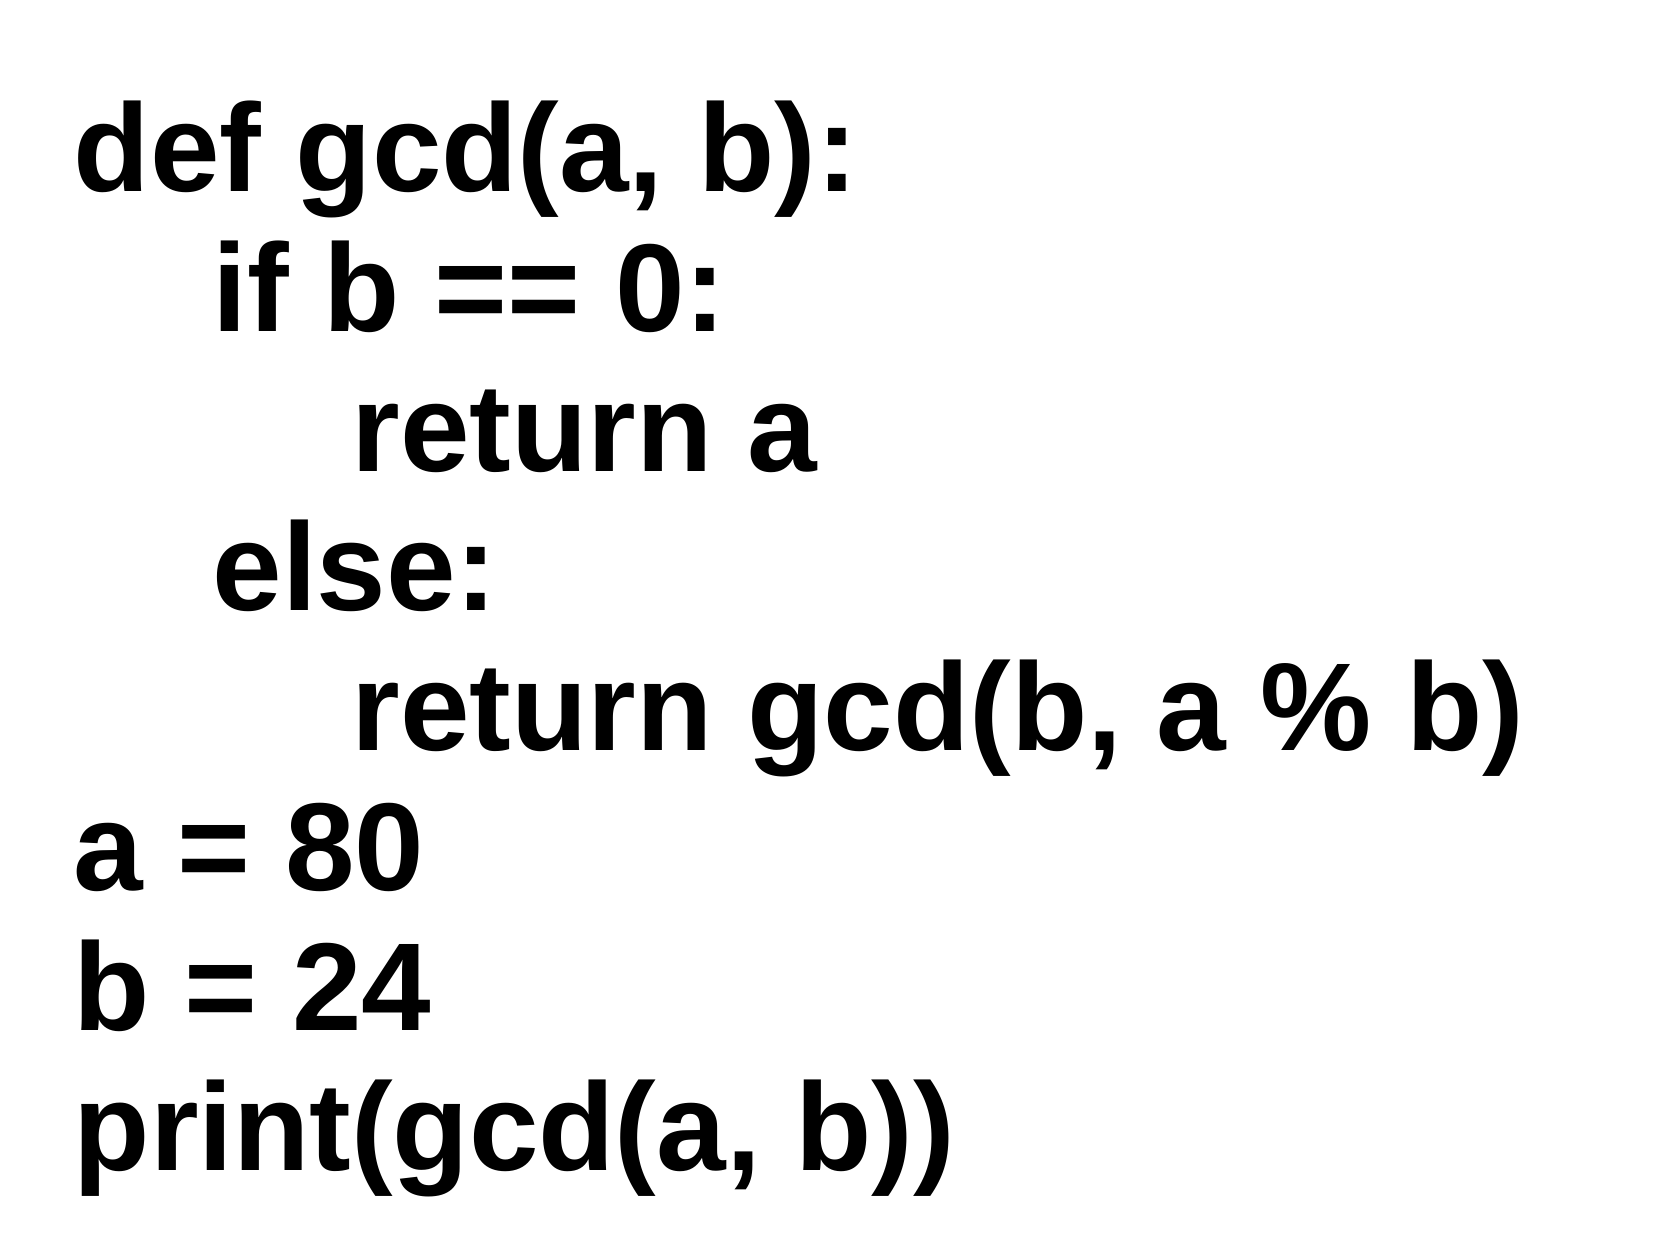

def gcd(a, b):
 if b == 0:
 return a
 else:
 return gcd(b, a % b)
a = 80
b = 24
print(gcd(a, b))